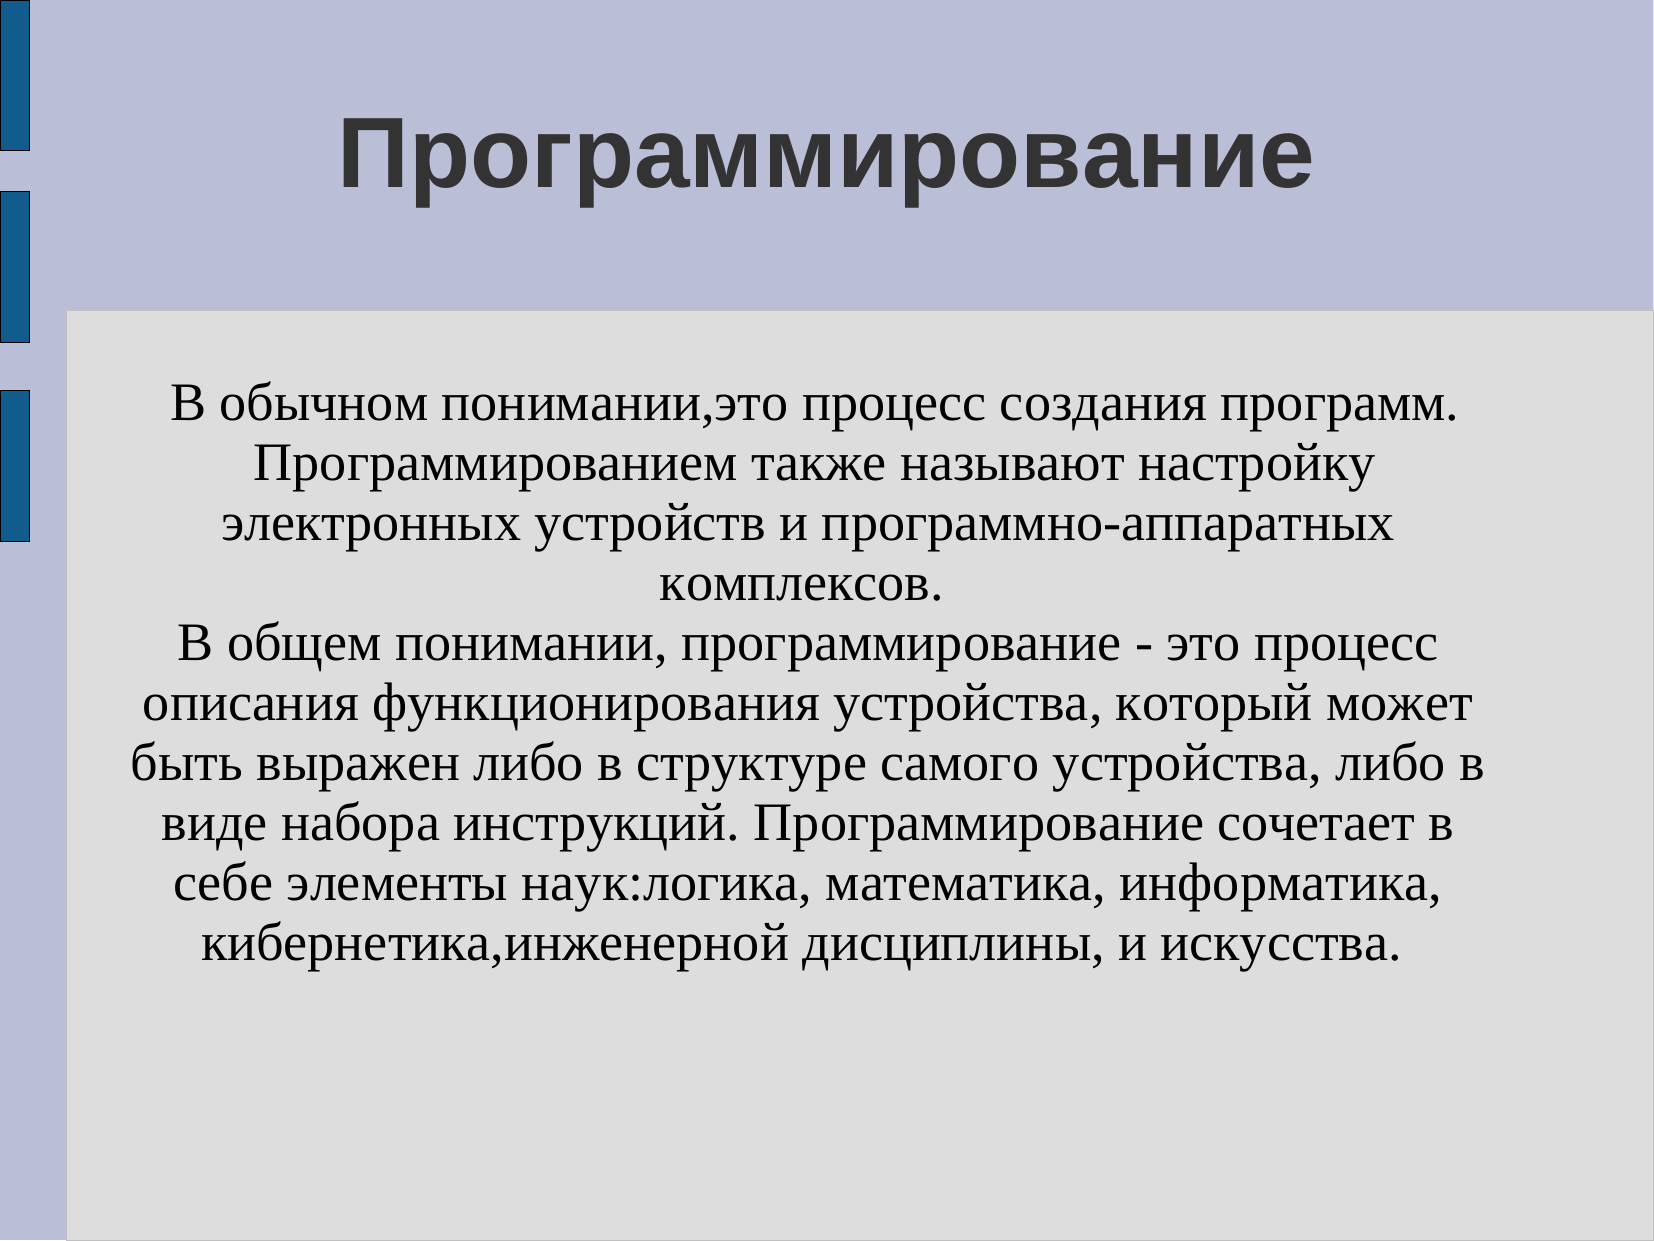

# Программирование
 В обычном понимании,это процесс создания программ.
 Программированием также называют настройку электронных устройств и программно-аппаратных комплексов.
В общем понимании, программирование - это процесс описания функционирования устройства, который может быть выражен либо в структуре самого устройства, либо в виде набора инструкций. Программирование сочетает в себе элементы наук:логика, математика, информатика, кибернетика,инженерной дисциплины, и искусства.